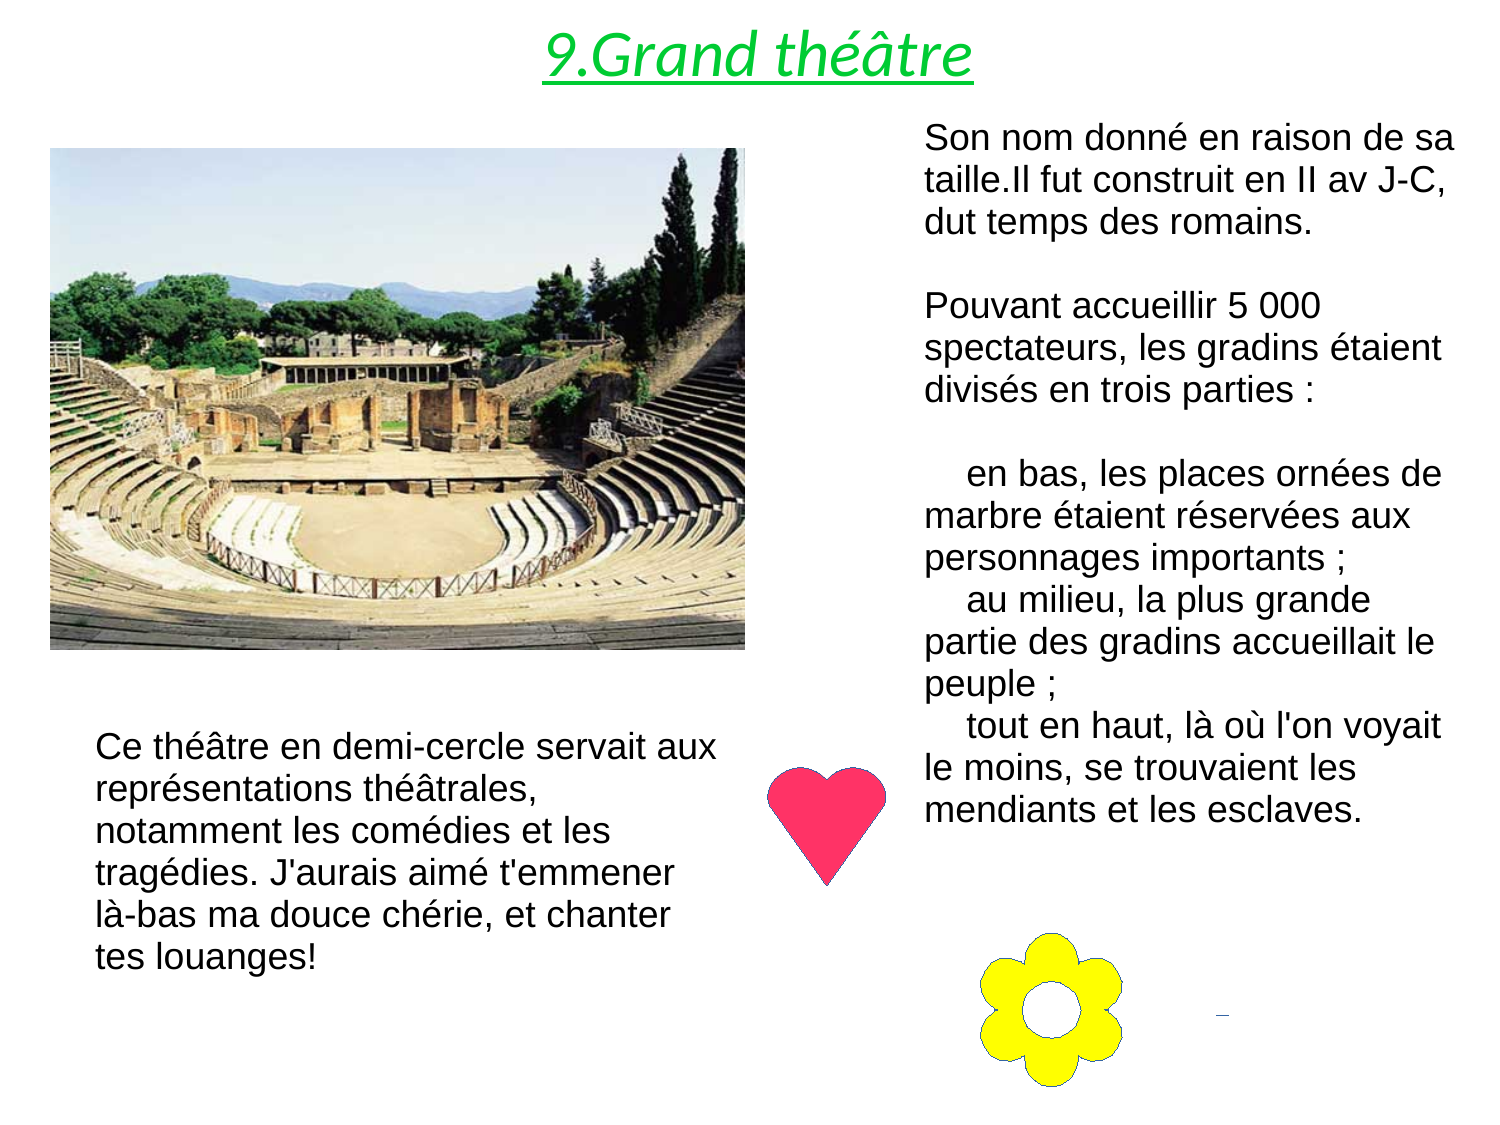

# 9.Grand théâtre
Son nom donné en raison de sa taille.Il fut construit en II av J-C, dut temps des romains.
Pouvant accueillir 5 000 spectateurs, les gradins étaient divisés en trois parties :
 en bas, les places ornées de marbre étaient réservées aux personnages importants ;
 au milieu, la plus grande partie des gradins accueillait le peuple ;
 tout en haut, là où l'on voyait le moins, se trouvaient les mendiants et les esclaves.
Ce théâtre en demi-cercle servait aux représentations théâtrales, notamment les comédies et les tragédies. J'aurais aimé t'emmener là-bas ma douce chérie, et chanter tes louanges!